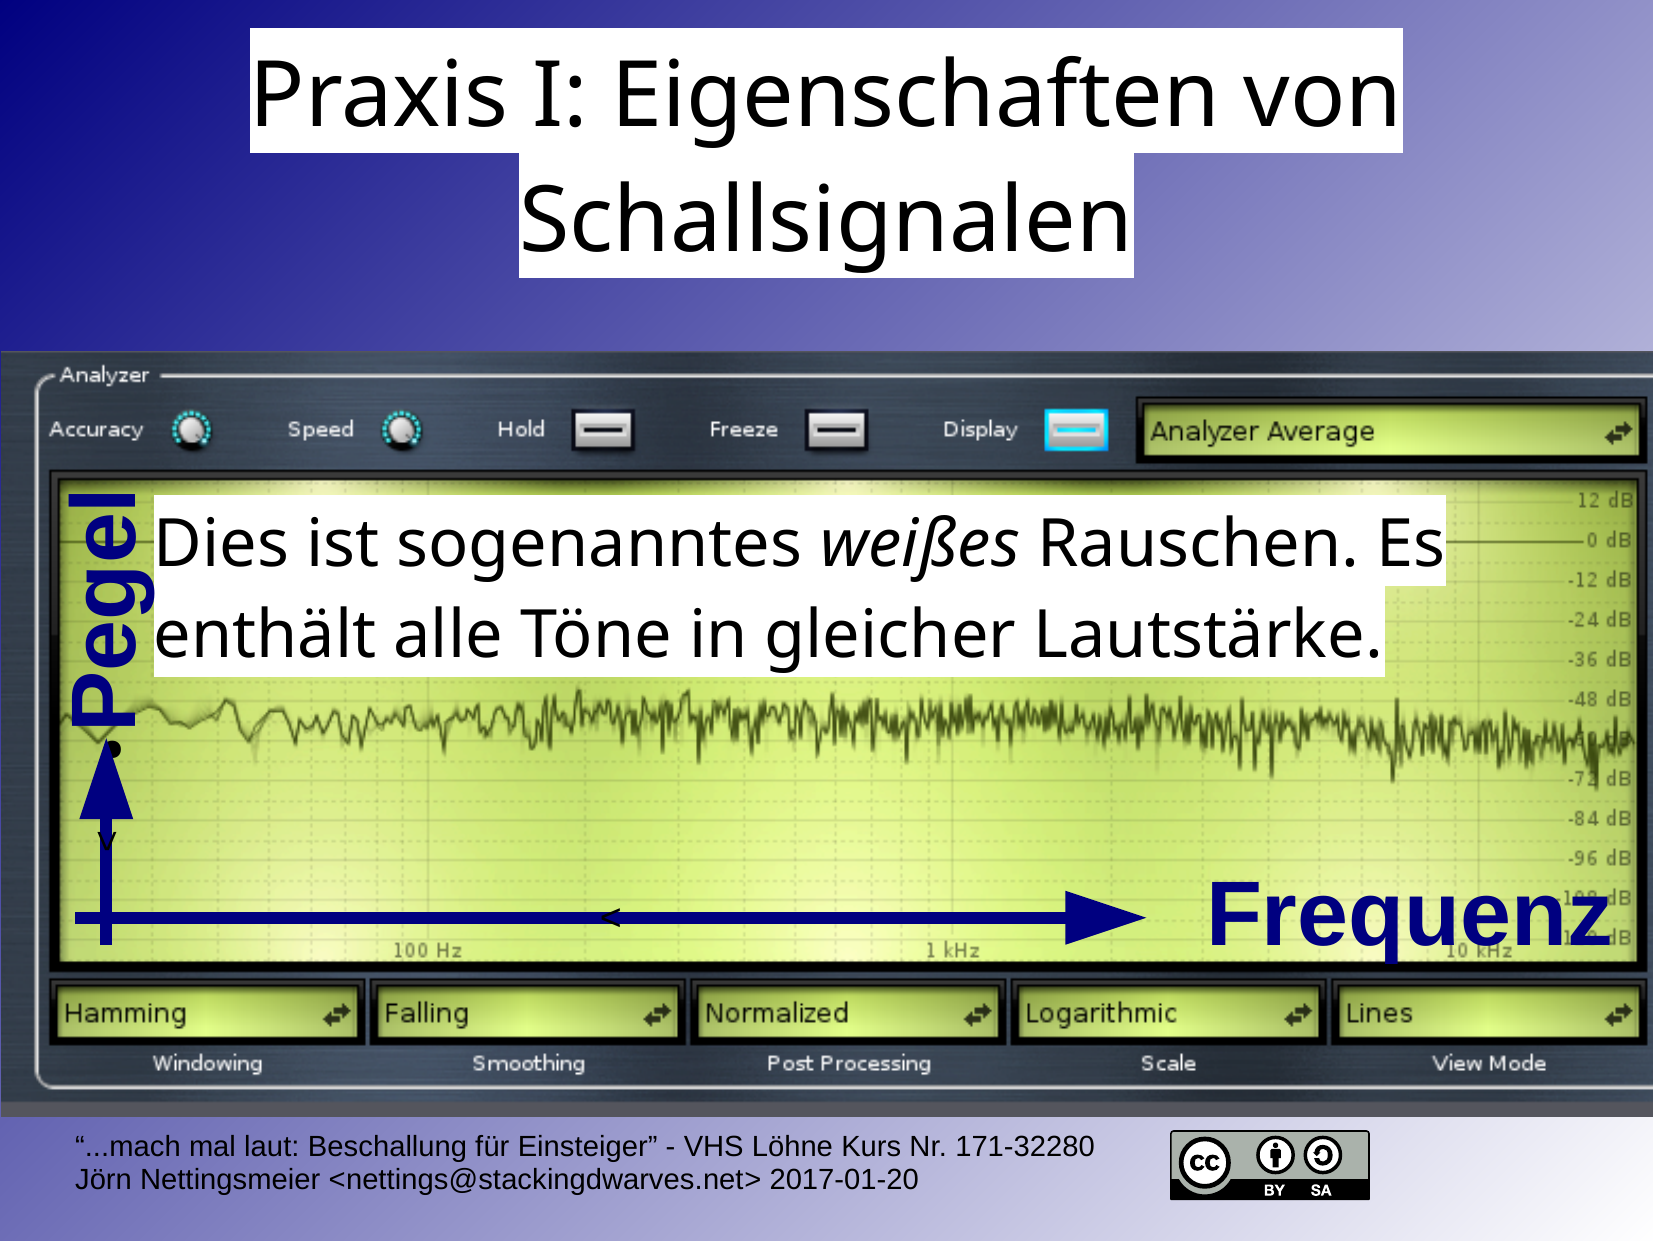

# Praxis I: Eigenschaften von Schallsignalen
Dies ist sogenanntes weißes Rauschen. Es enthält alle Töne in gleicher Lautstärke.
Pegel
<
Frequenz
<